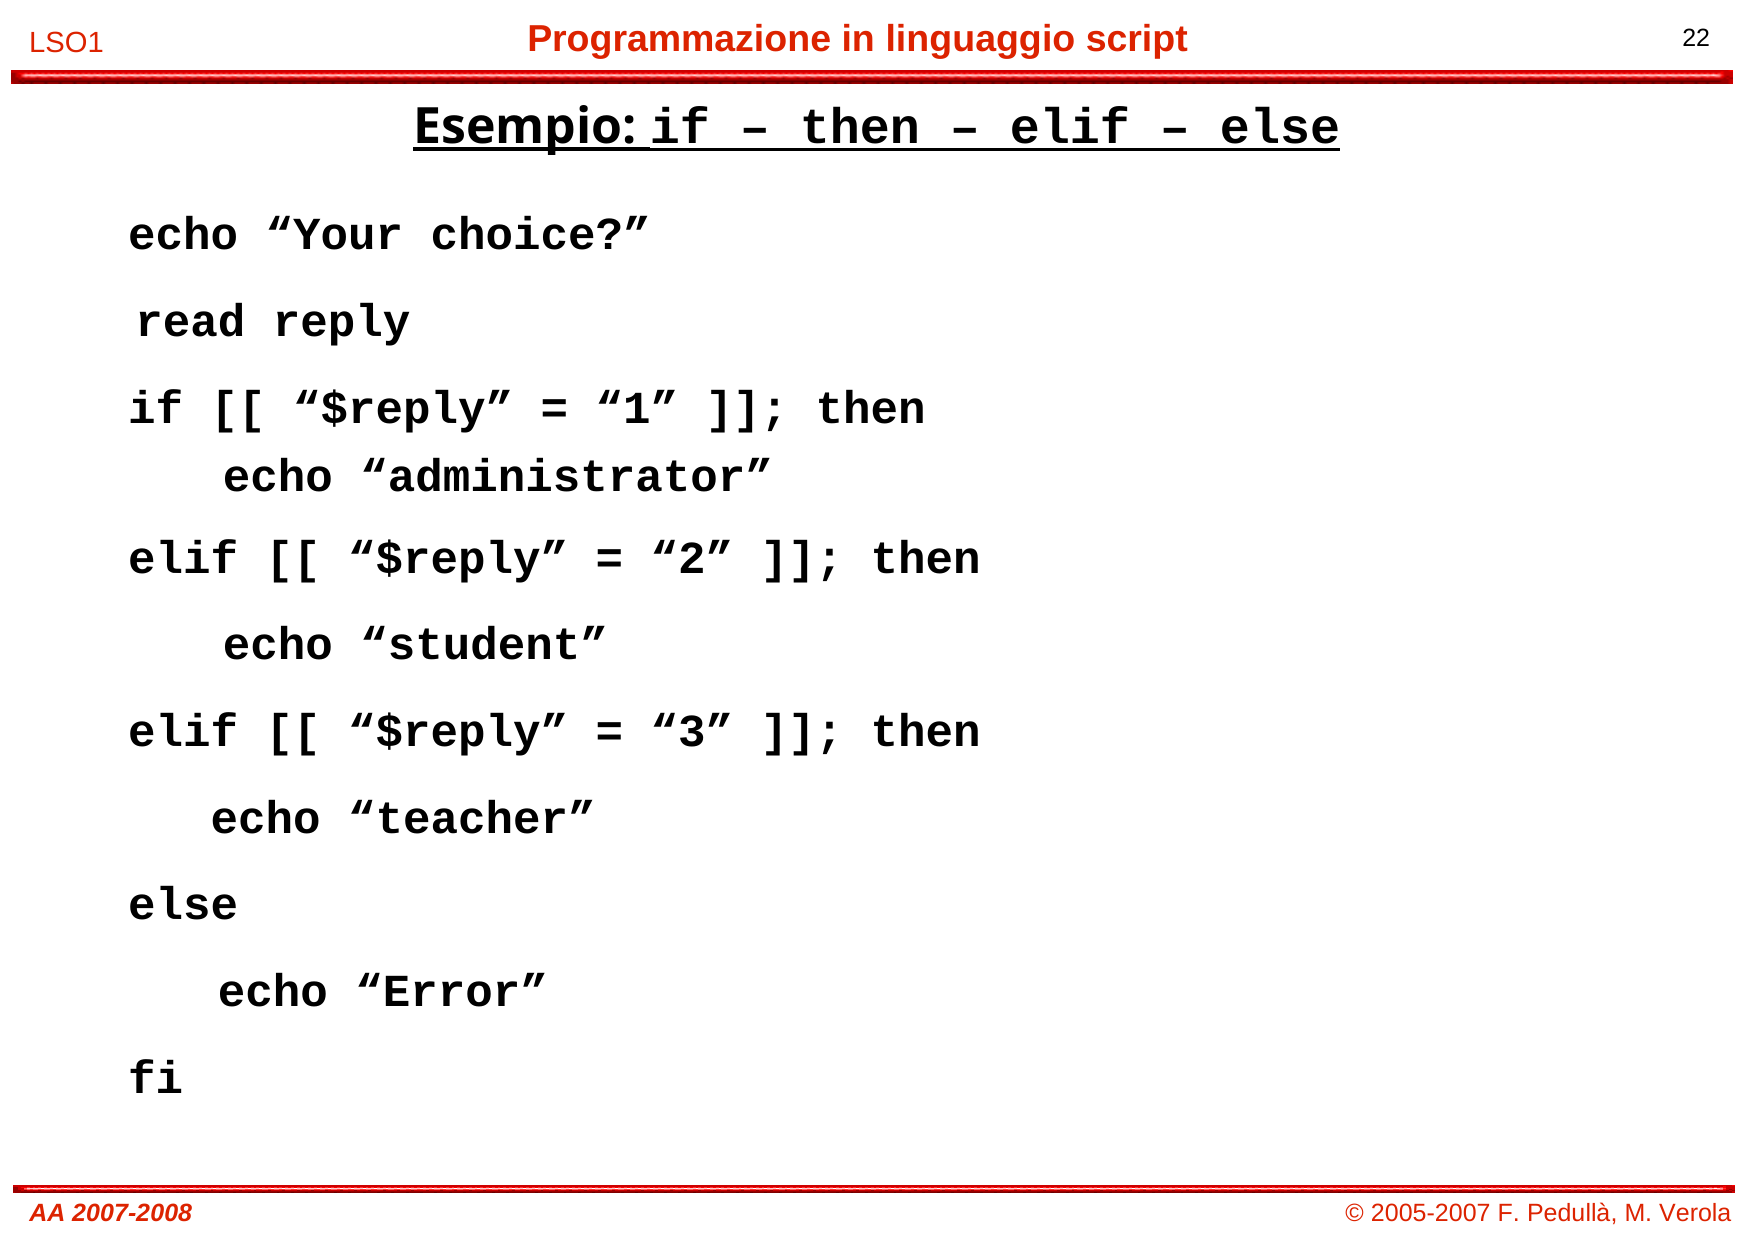

# Esempio: if – then – elif – else
 echo “Your choice?”
	read reply
 if [[ “$reply” = “1” ]]; then
		echo “administrator”
 elif [[ “$reply” = “2” ]]; then
		echo “student”
 elif [[ “$reply” = “3” ]]; then
 echo “teacher”
 else
	 echo “Error”
 fi